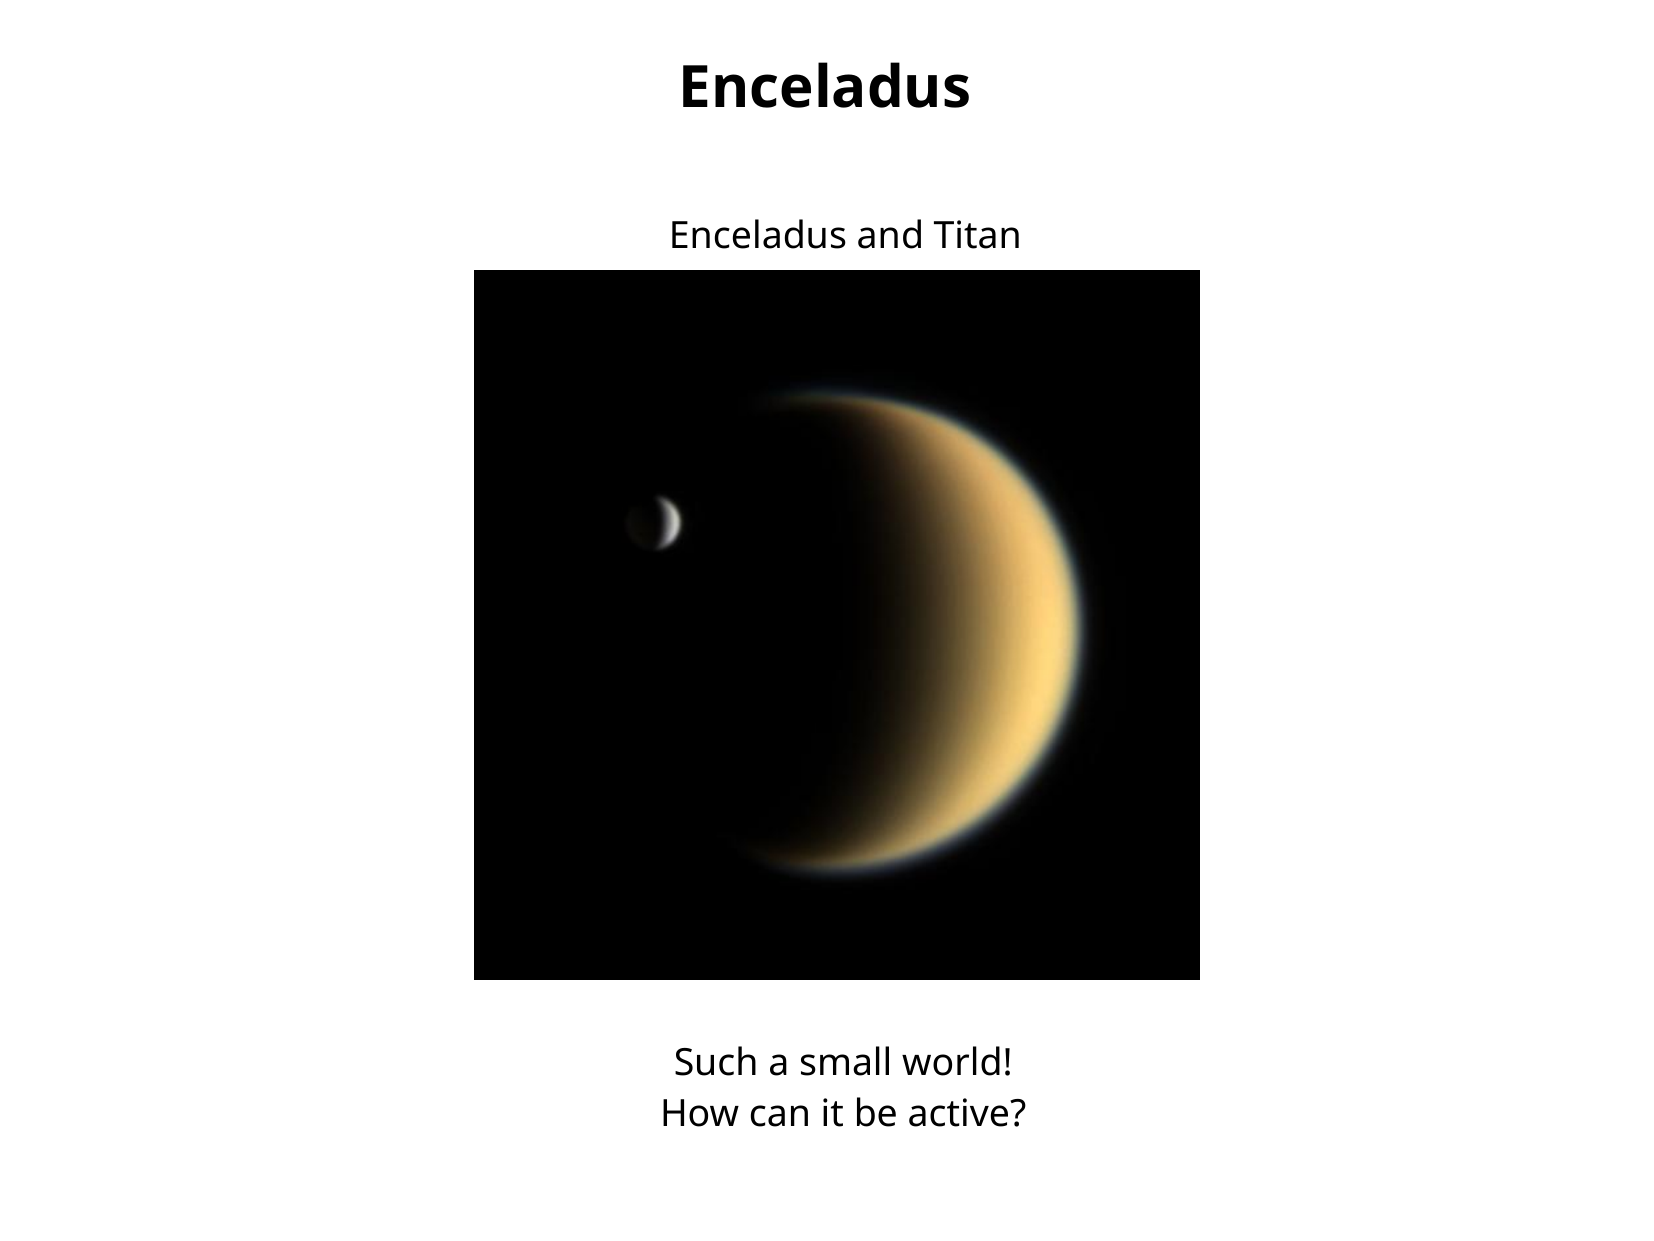

Enceladus
Enceladus and Titan
Such a small world!
How can it be active?